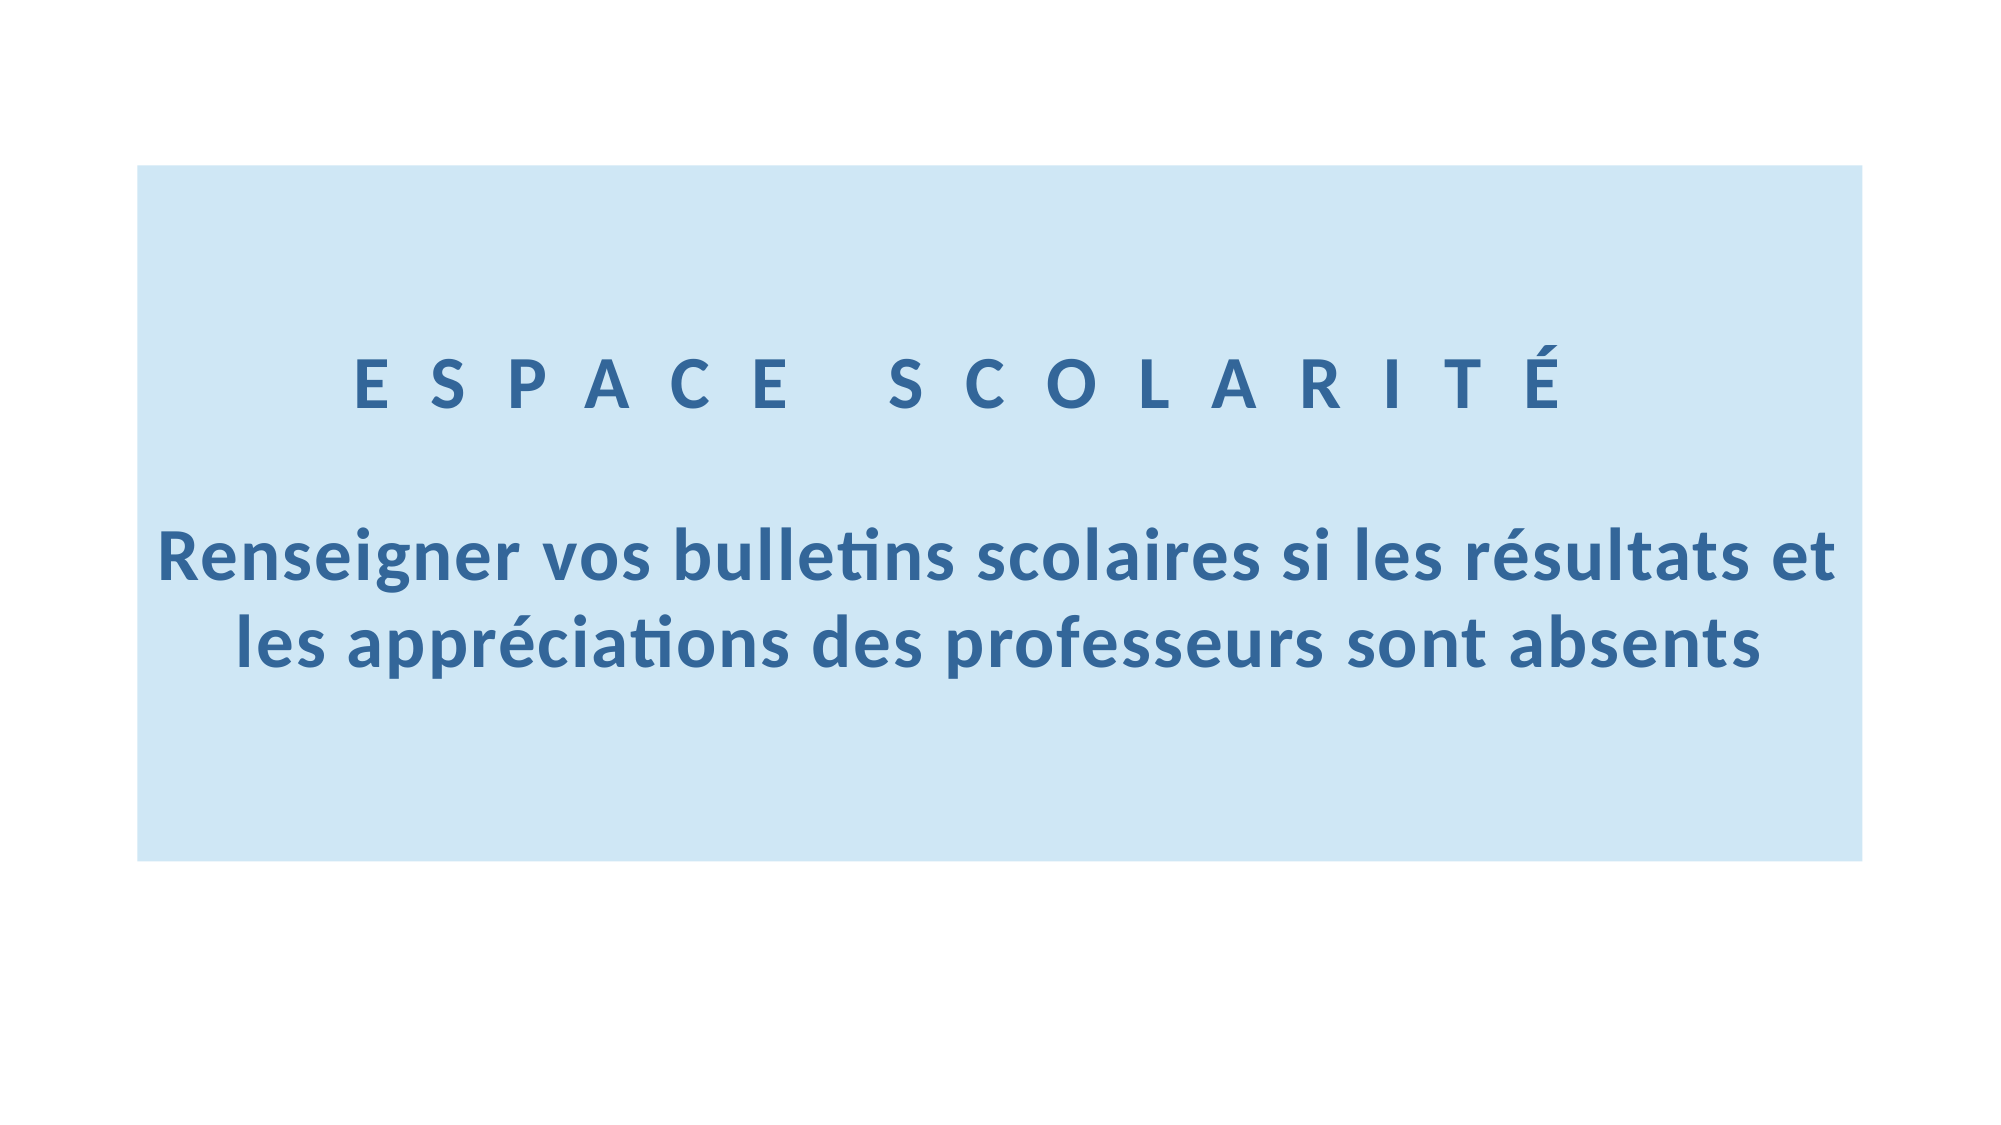

# ESPACE SCOLARITÉ Renseigner vos bulletins scolaires si les résultats et les appréciations des professeurs sont absents